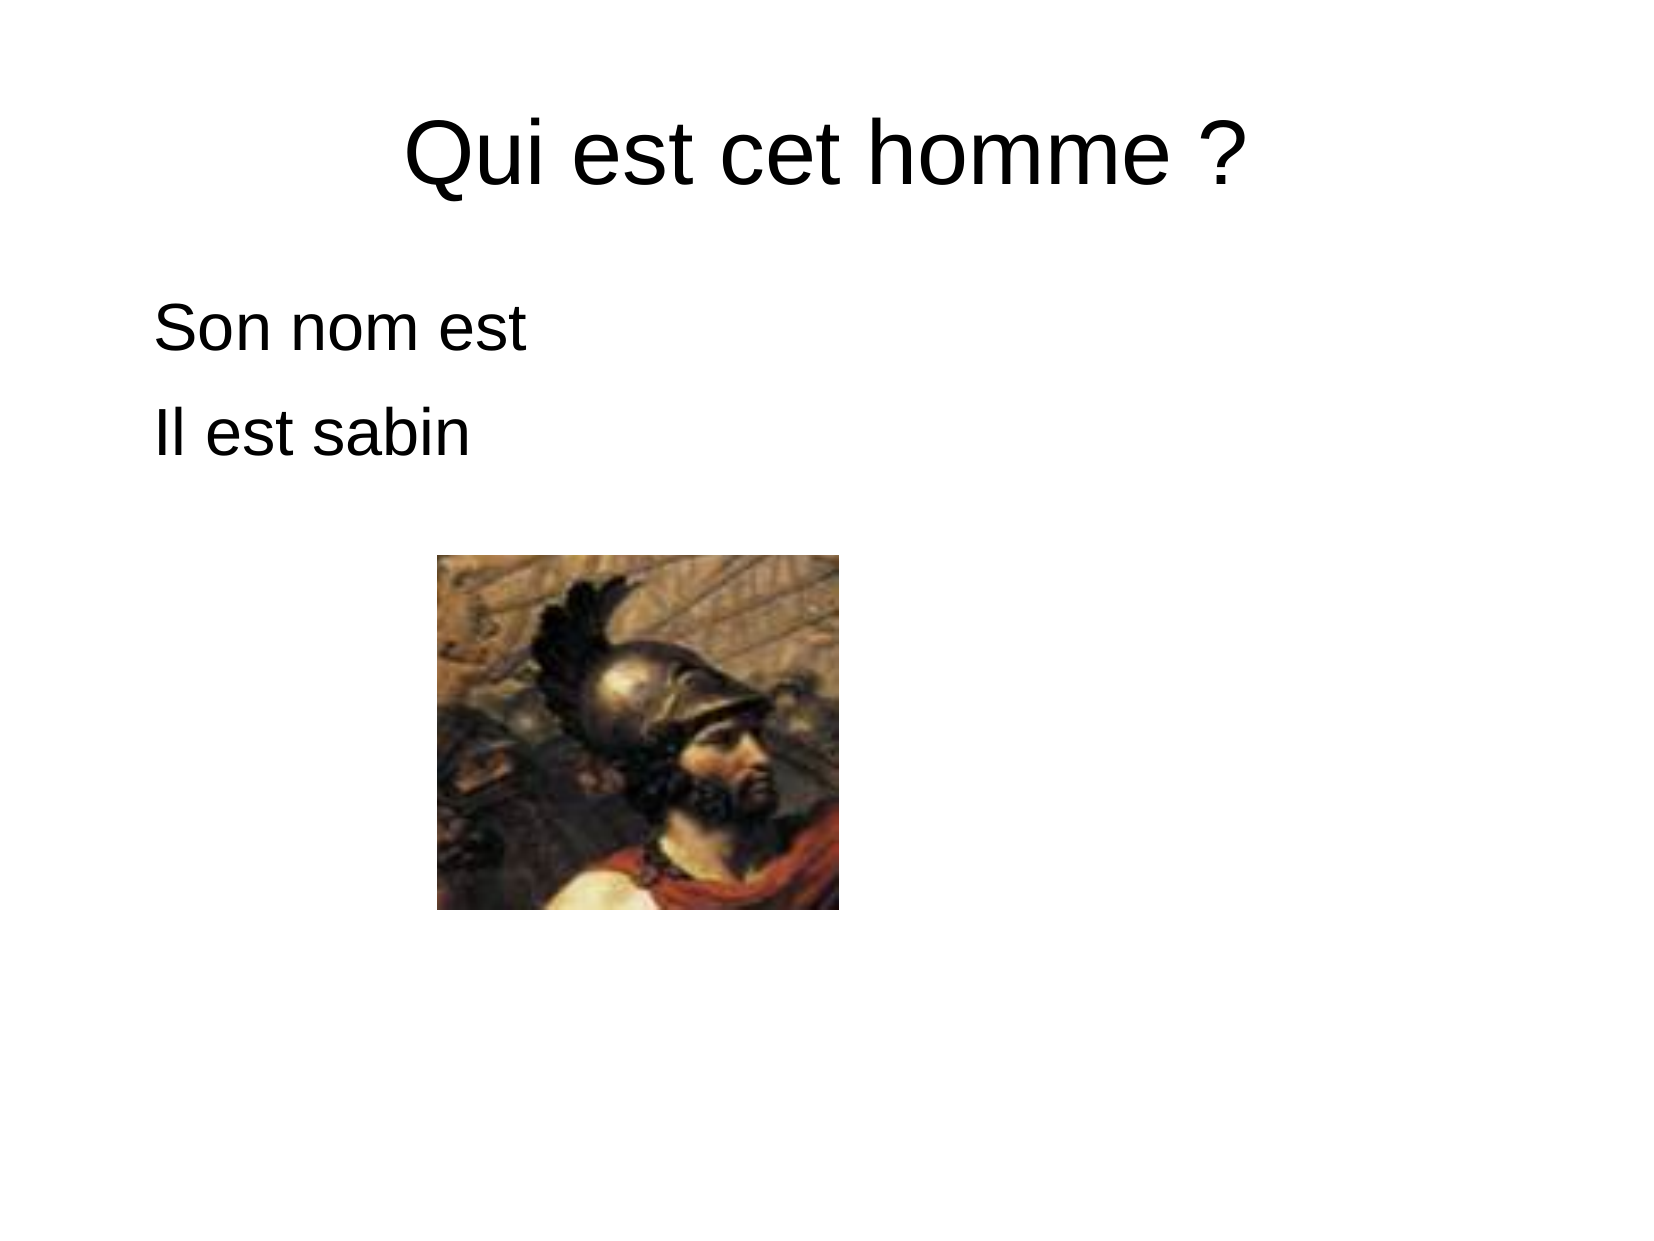

# Qui est cet homme ?
Son nom est
Il est sabin